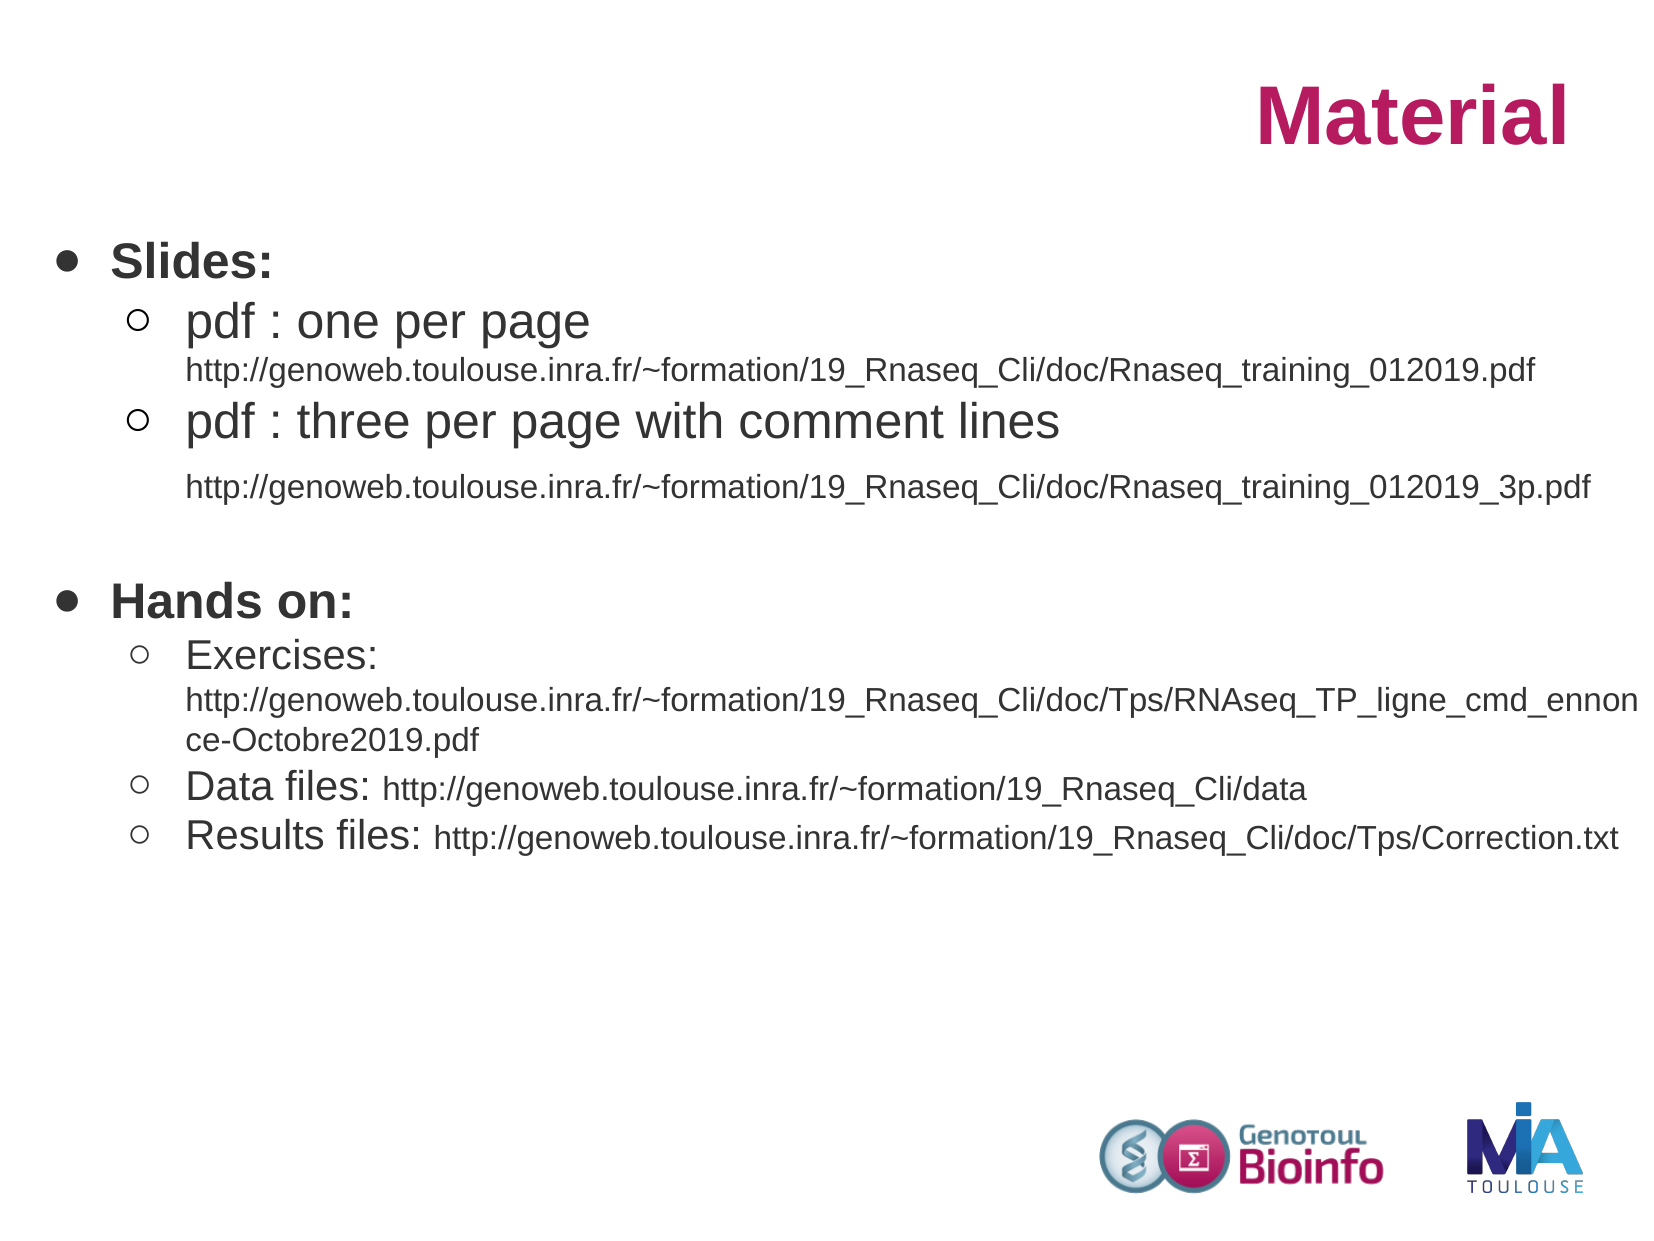

Material
Slides:
pdf : one per page
http://genoweb.toulouse.inra.fr/~formation/19_Rnaseq_Cli/doc/Rnaseq_training_012019.pdf
pdf : three per page with comment lines
http://genoweb.toulouse.inra.fr/~formation/19_Rnaseq_Cli/doc/Rnaseq_training_012019_3p.pdf
Hands on:
Exercises: http://genoweb.toulouse.inra.fr/~formation/19_Rnaseq_Cli/doc/Tps/RNAseq_TP_ligne_cmd_ennonce-Octobre2019.pdf
Data files: http://genoweb.toulouse.inra.fr/~formation/19_Rnaseq_Cli/data
Results files: http://genoweb.toulouse.inra.fr/~formation/19_Rnaseq_Cli/doc/Tps/Correction.txt